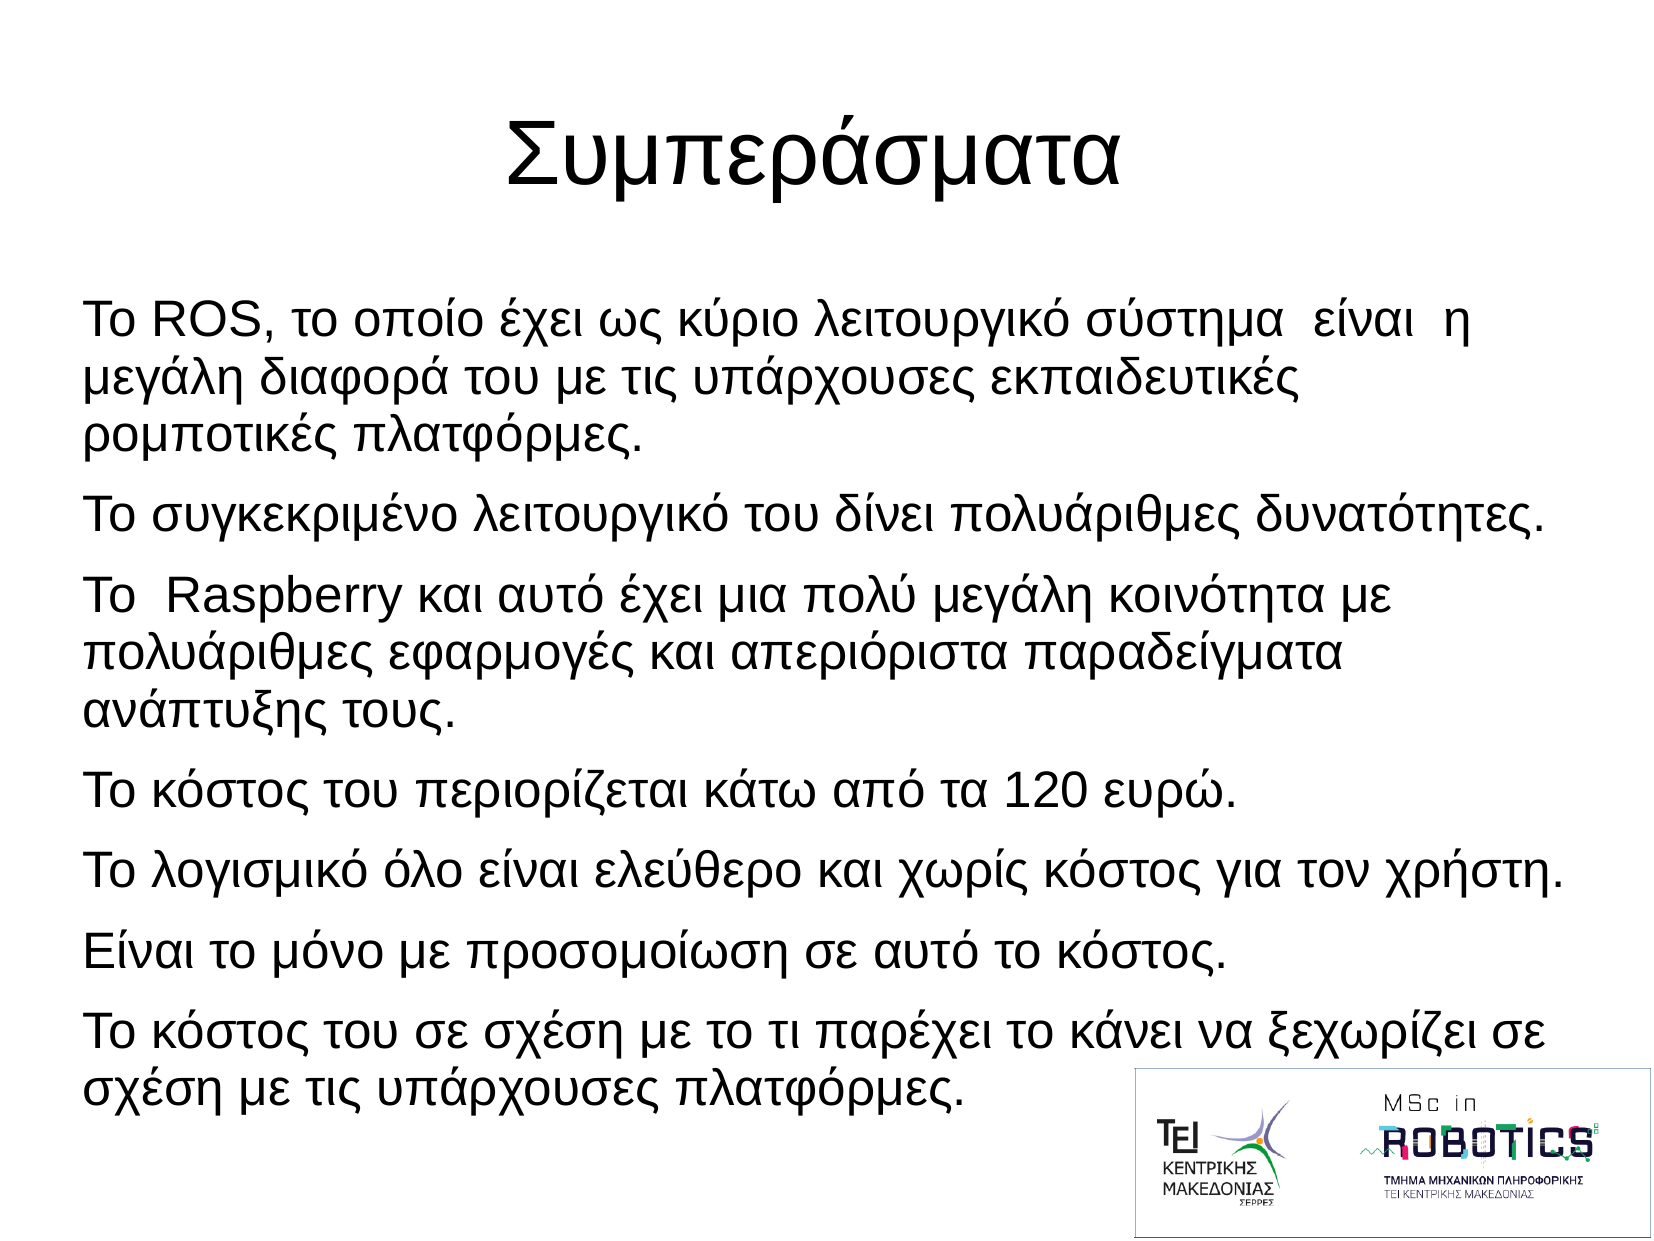

# Συμπεράσματα
Το ROS, το οποίο έχει ως κύριο λειτουργικό σύστημα είναι η μεγάλη διαφορά του με τις υπάρχουσες εκπαιδευτικές ρομποτικές πλατφόρμες.
Το συγκεκριμένο λειτουργικό του δίνει πολυάριθμες δυνατότητες.
Το Raspberry και αυτό έχει μια πολύ μεγάλη κοινότητα με πολυάριθμες εφαρμογές και απεριόριστα παραδείγματα ανάπτυξης τους.
Το κόστος του περιορίζεται κάτω από τα 120 ευρώ.
Το λογισμικό όλο είναι ελεύθερο και χωρίς κόστος για τον χρήστη.
Είναι το μόνο με προσομοίωση σε αυτό το κόστος.
Το κόστος του σε σχέση με το τι παρέχει το κάνει να ξεχωρίζει σε σχέση με τις υπάρχουσες πλατφόρμες.